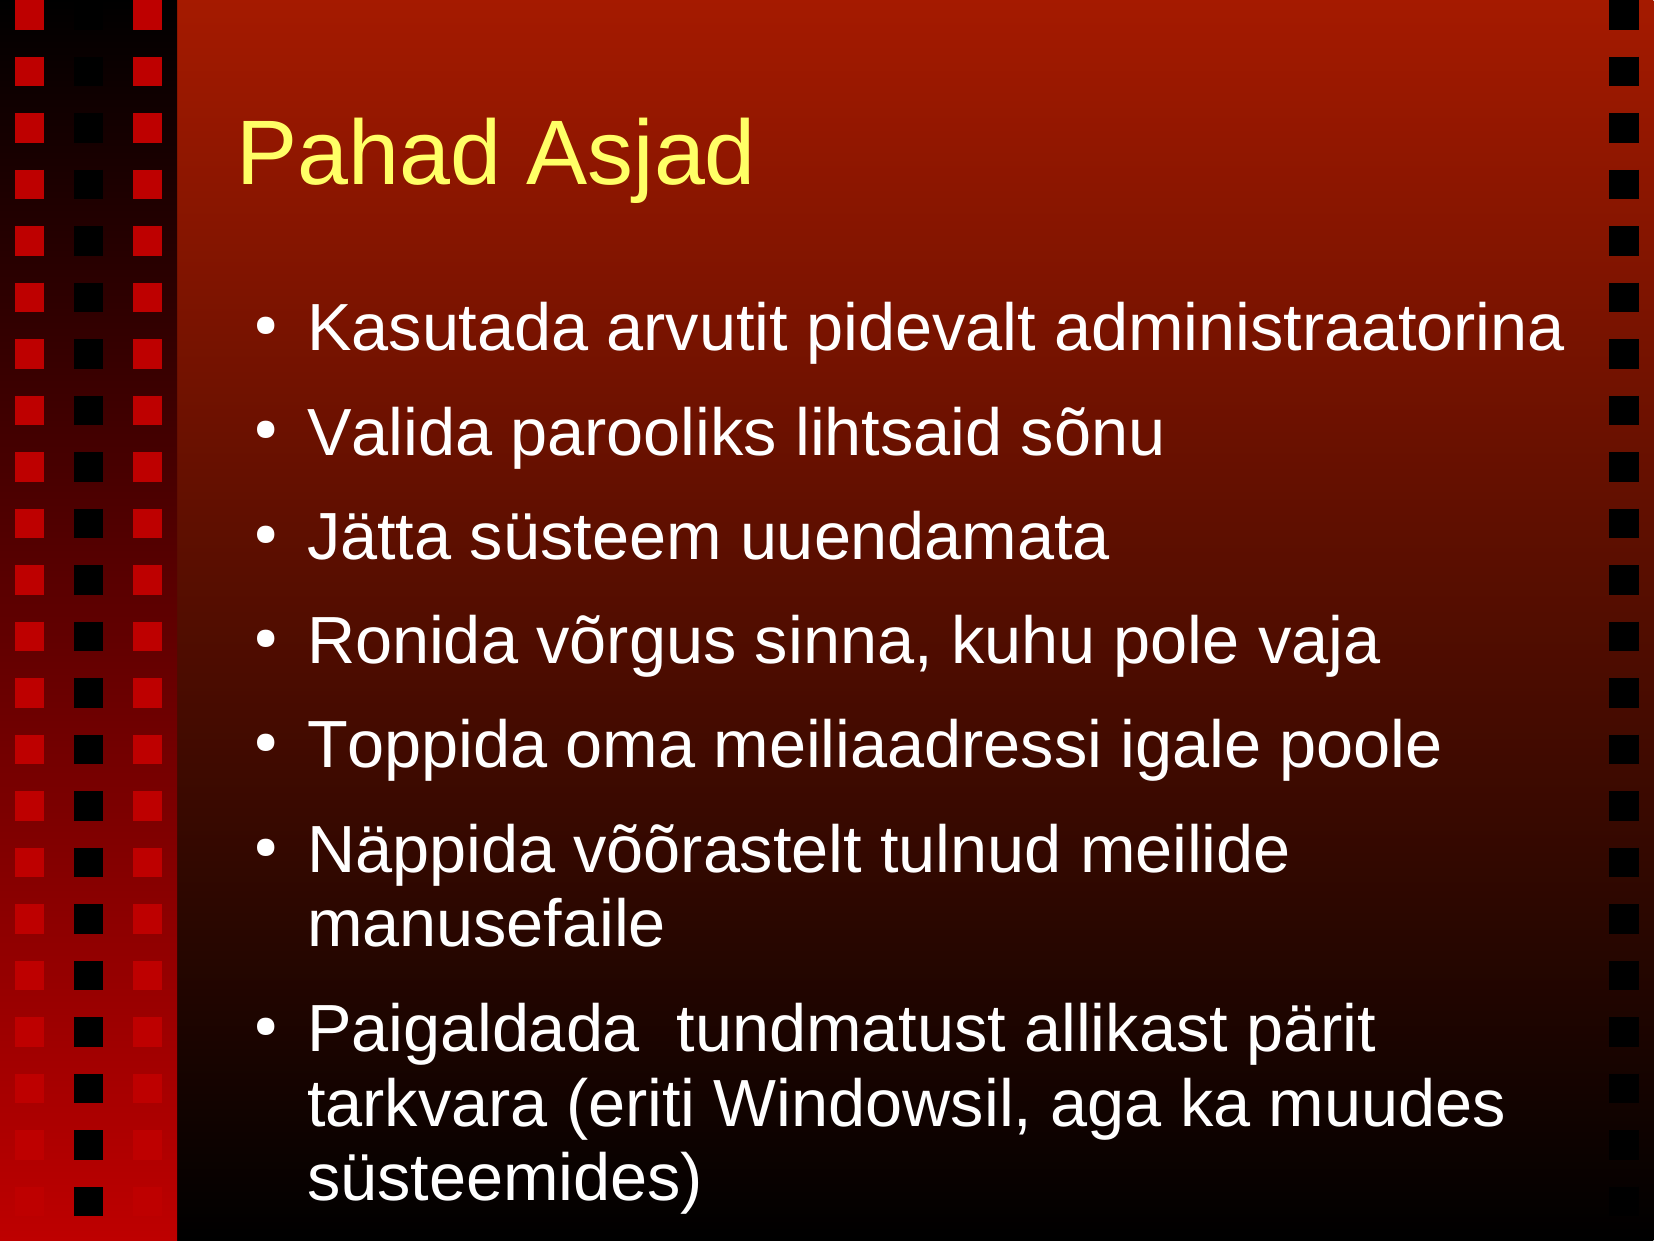

# Pahad Asjad
Kasutada arvutit pidevalt administraatorina
Valida parooliks lihtsaid sõnu
Jätta süsteem uuendamata
Ronida võrgus sinna, kuhu pole vaja
Toppida oma meiliaadressi igale poole
Näppida võõrastelt tulnud meilide manusefaile
Paigaldada tundmatust allikast pärit tarkvara (eriti Windowsil, aga ka muudes süsteemides)